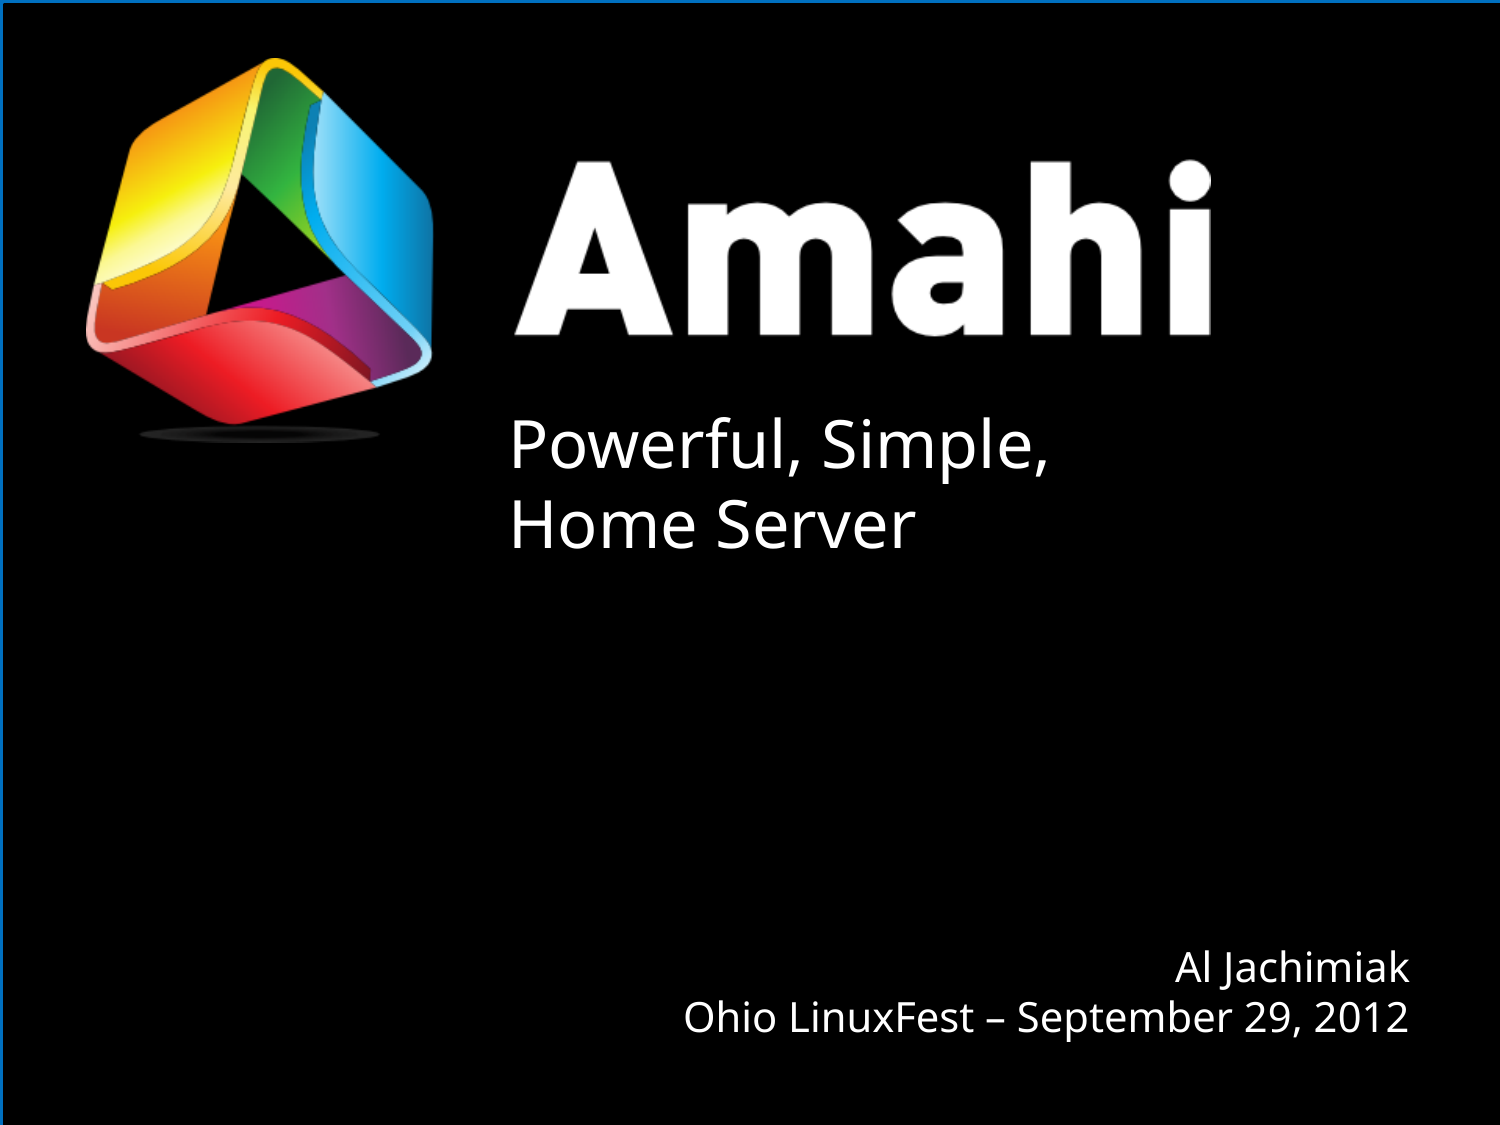

# Opening
Powerful, Simple,
Home Server
Al Jachimiak
Ohio LinuxFest – September 29, 2012